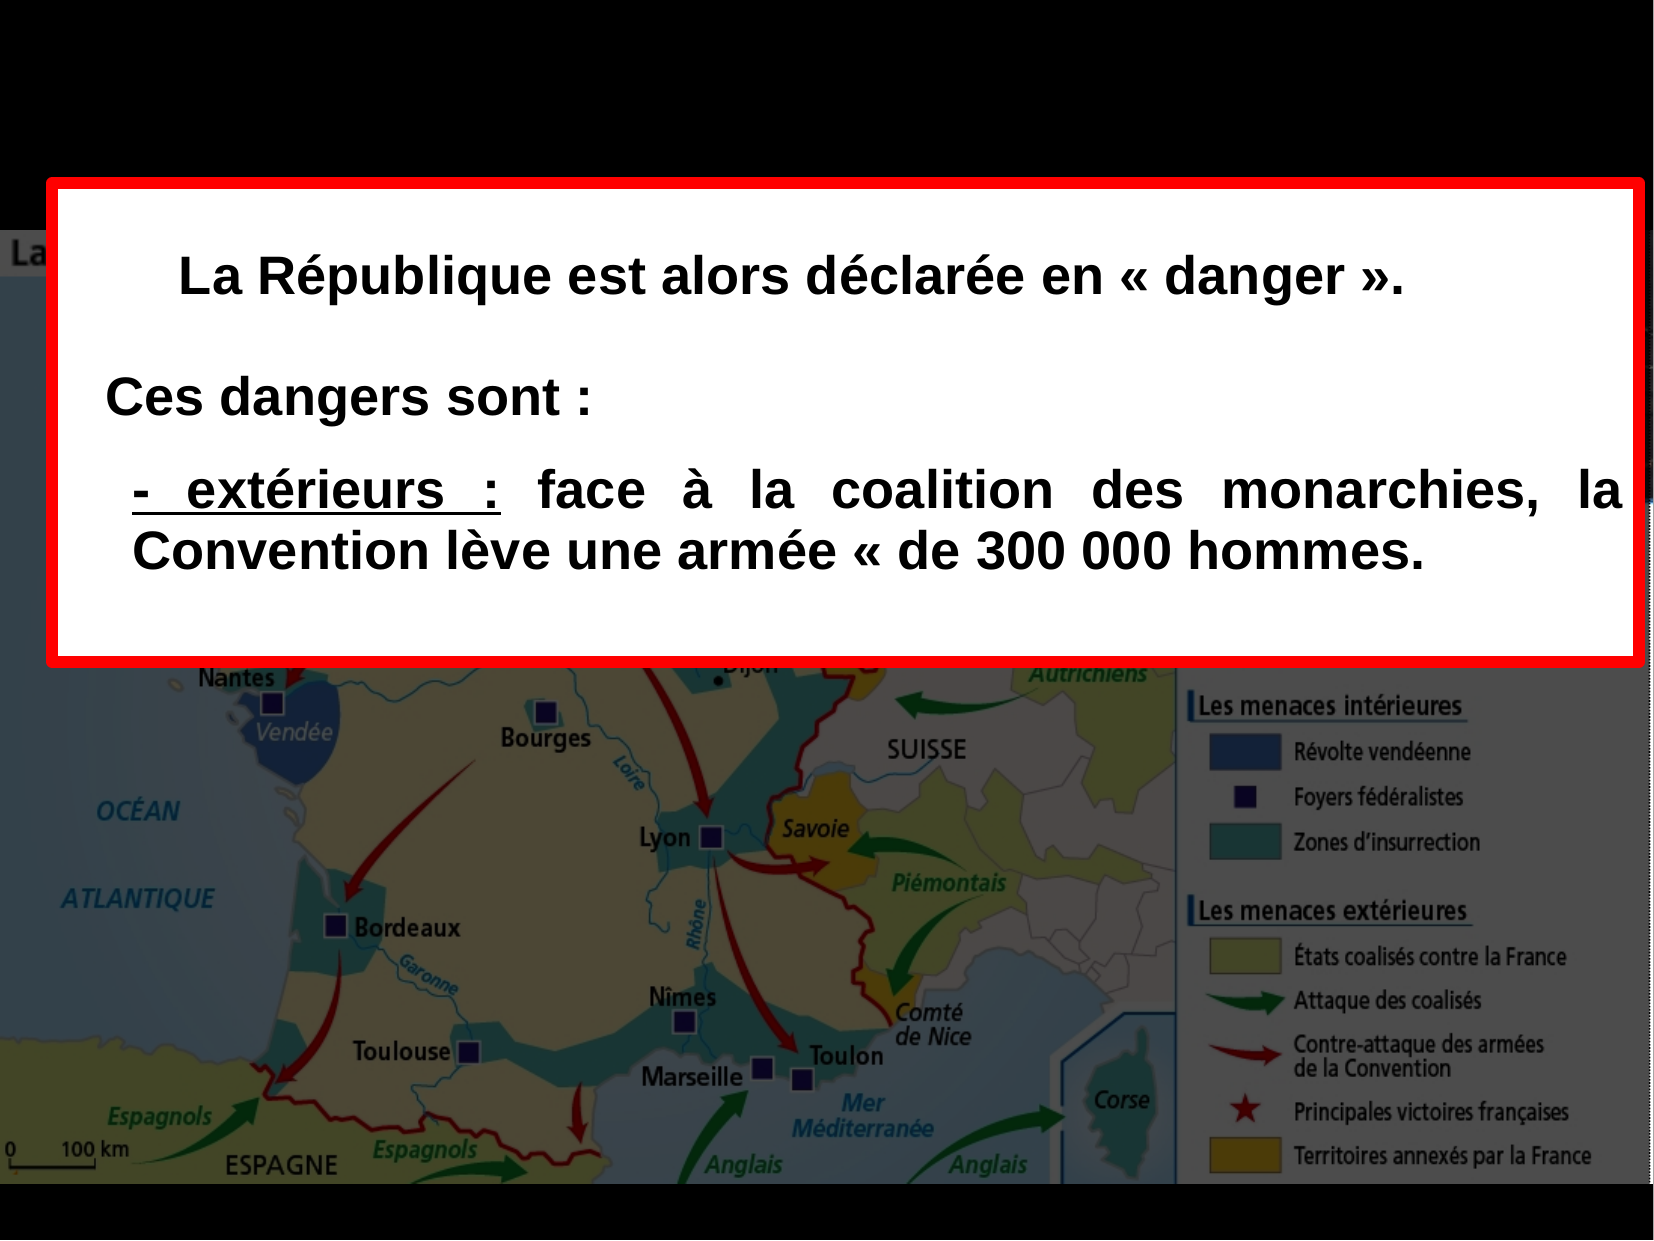

La République est alors déclarée en « danger ».
Ces dangers sont :
- extérieurs : face à la coalition des monarchies, la Convention lève une armée « de 300 000 hommes.